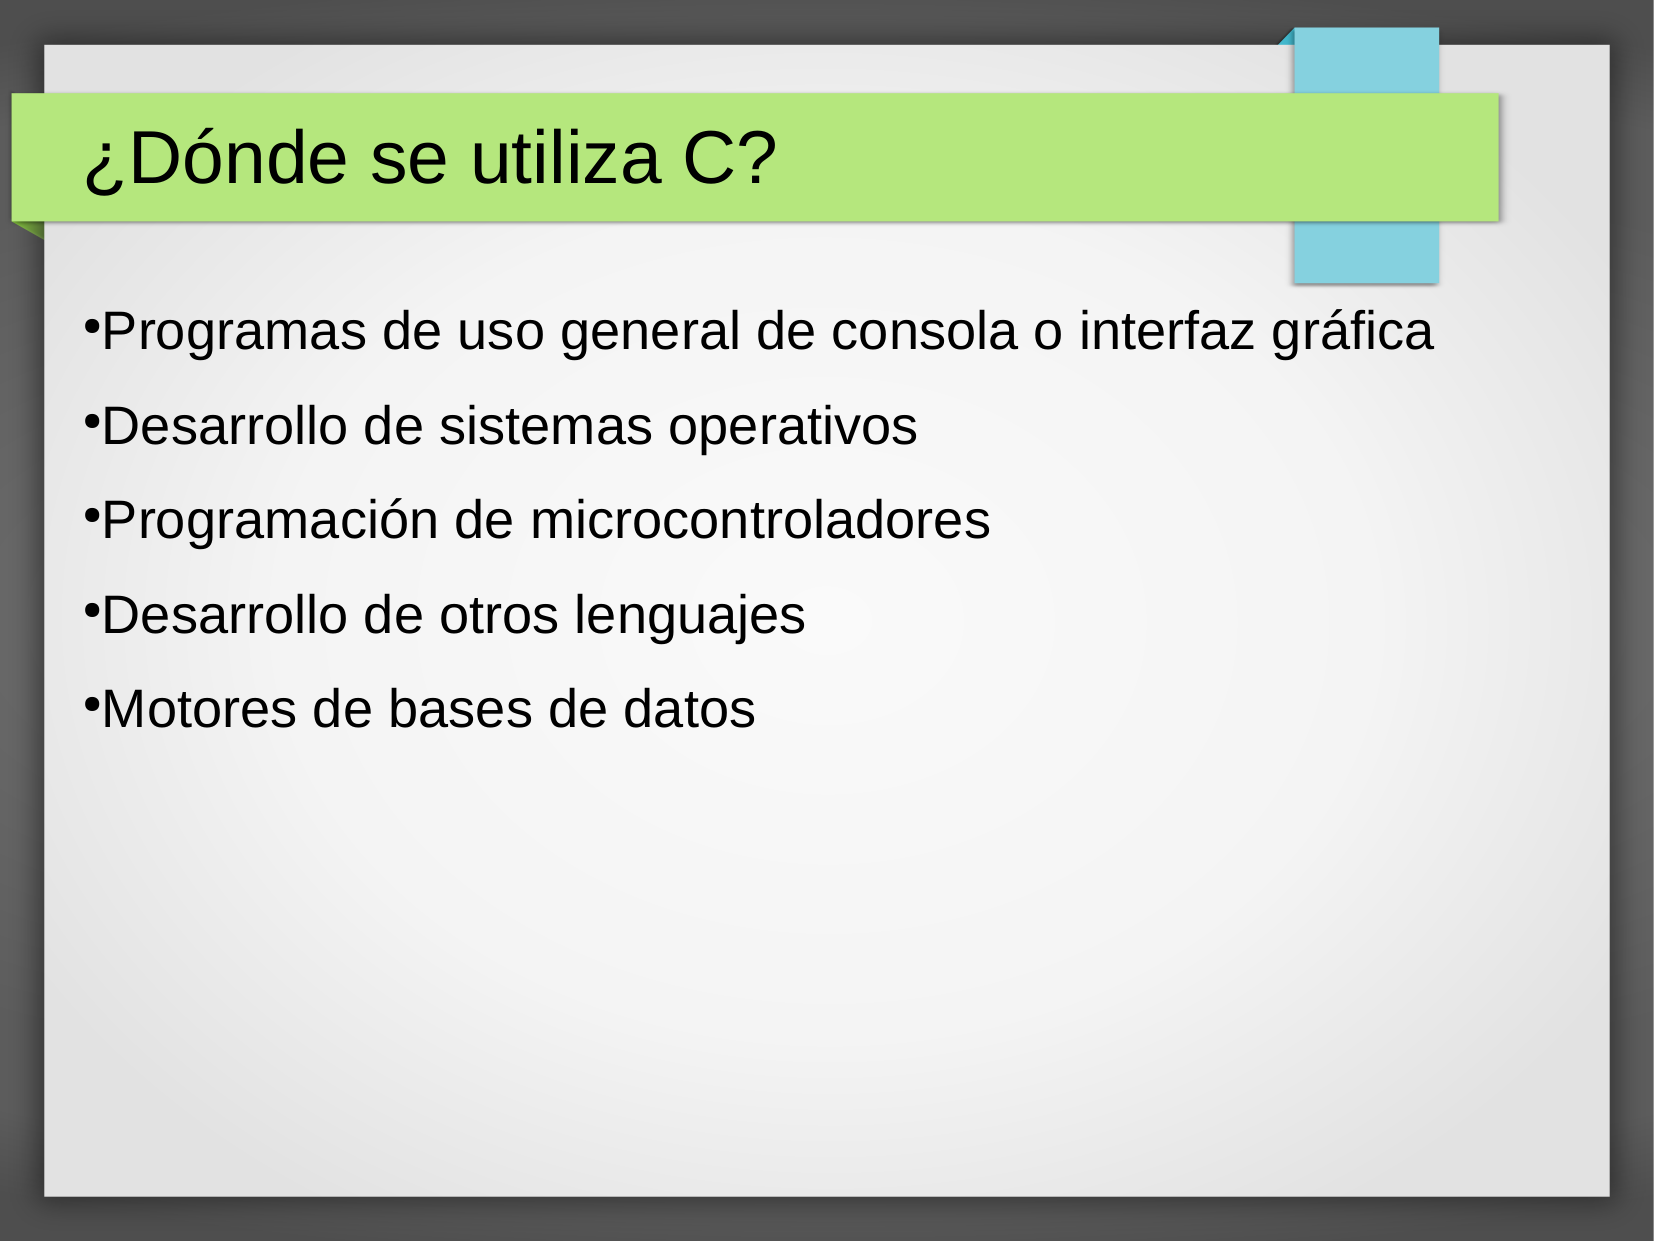

# ¿Dónde se utiliza C?
Programas de uso general de consola o interfaz gráfica
Desarrollo de sistemas operativos
Programación de microcontroladores
Desarrollo de otros lenguajes
Motores de bases de datos